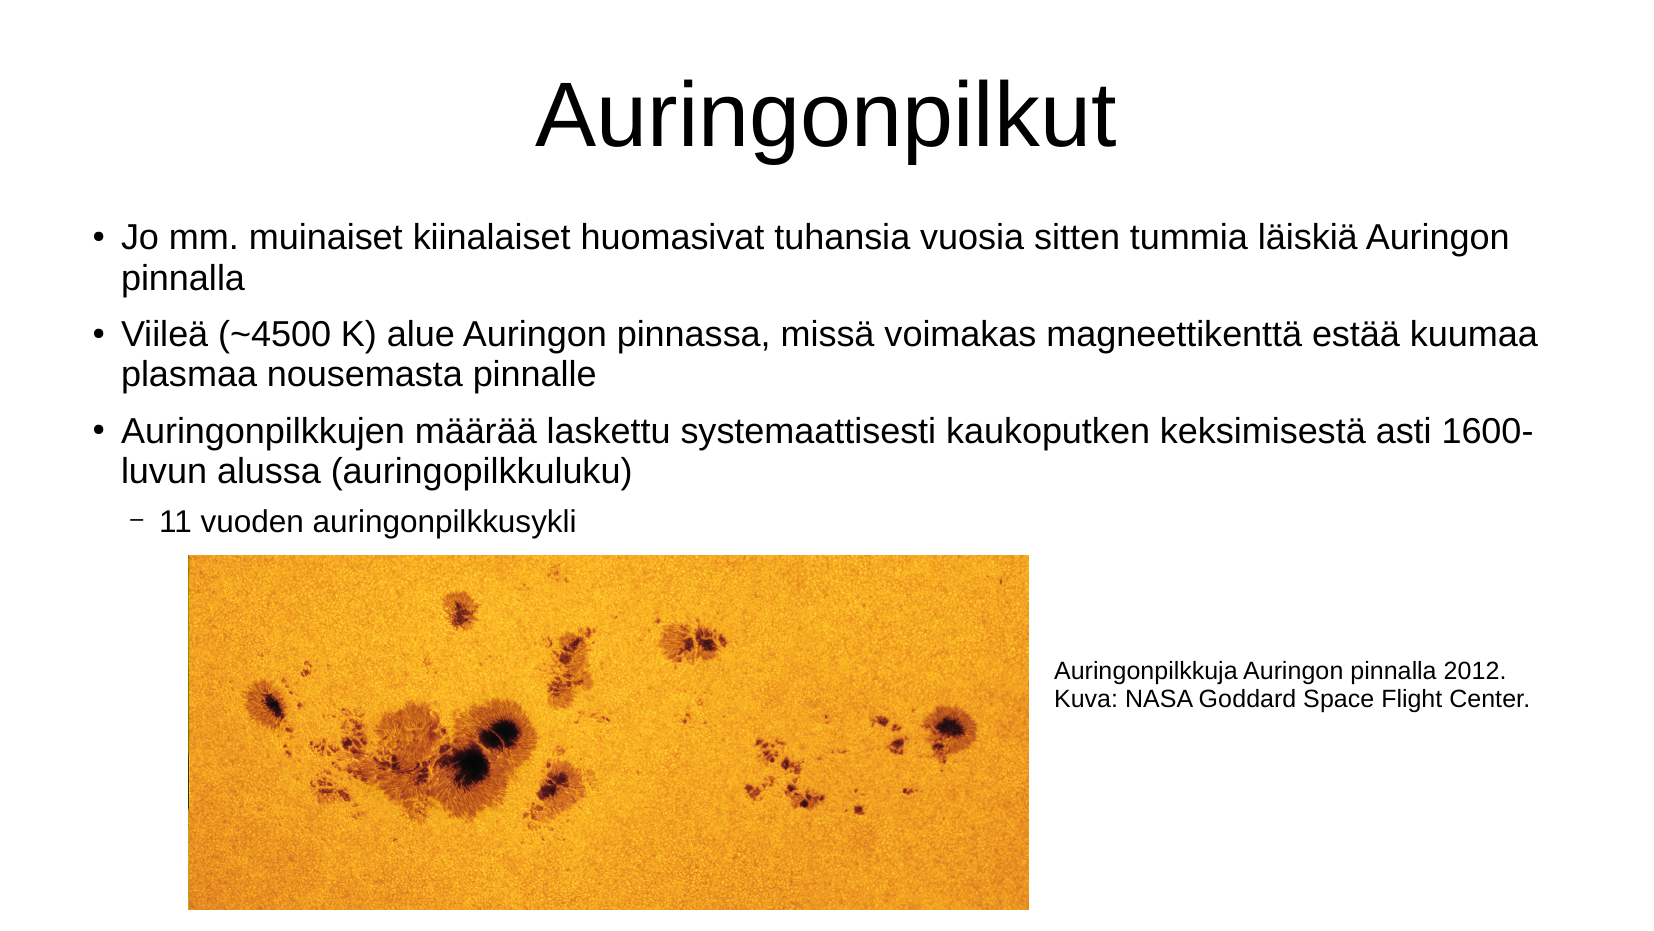

# Auringonpilkut
Jo mm. muinaiset kiinalaiset huomasivat tuhansia vuosia sitten tummia läiskiä Auringon pinnalla
Viileä (~4500 K) alue Auringon pinnassa, missä voimakas magneettikenttä estää kuumaa plasmaa nousemasta pinnalle
Auringonpilkkujen määrää laskettu systemaattisesti kaukoputken keksimisestä asti 1600-luvun alussa (auringopilkkuluku)
11 vuoden auringonpilkkusykli
Auringonpilkkuja Auringon pinnalla 2012. Kuva: NASA Goddard Space Flight Center.